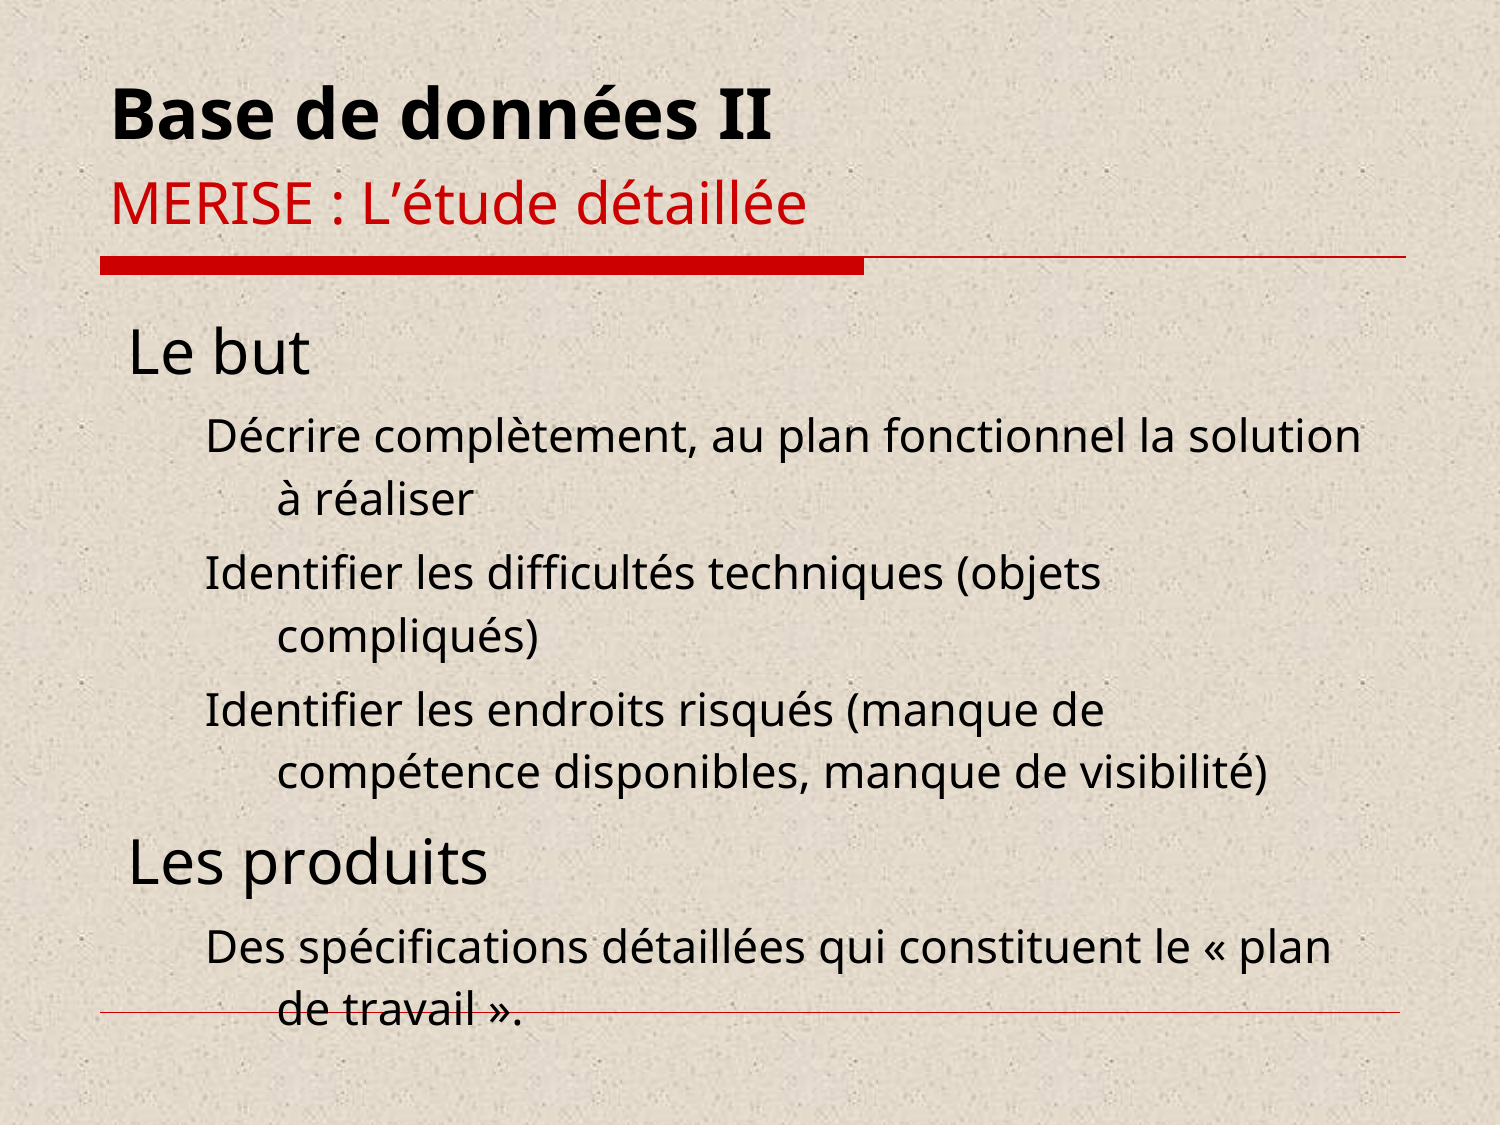

Base de données II
MERISE : L’étude détaillée
# Le but
Décrire complètement, au plan fonctionnel la solution à réaliser
Identifier les difficultés techniques (objets compliqués)
Identifier les endroits risqués (manque de compétence disponibles, manque de visibilité)
Les produits
Des spécifications détaillées qui constituent le « plan de travail ».